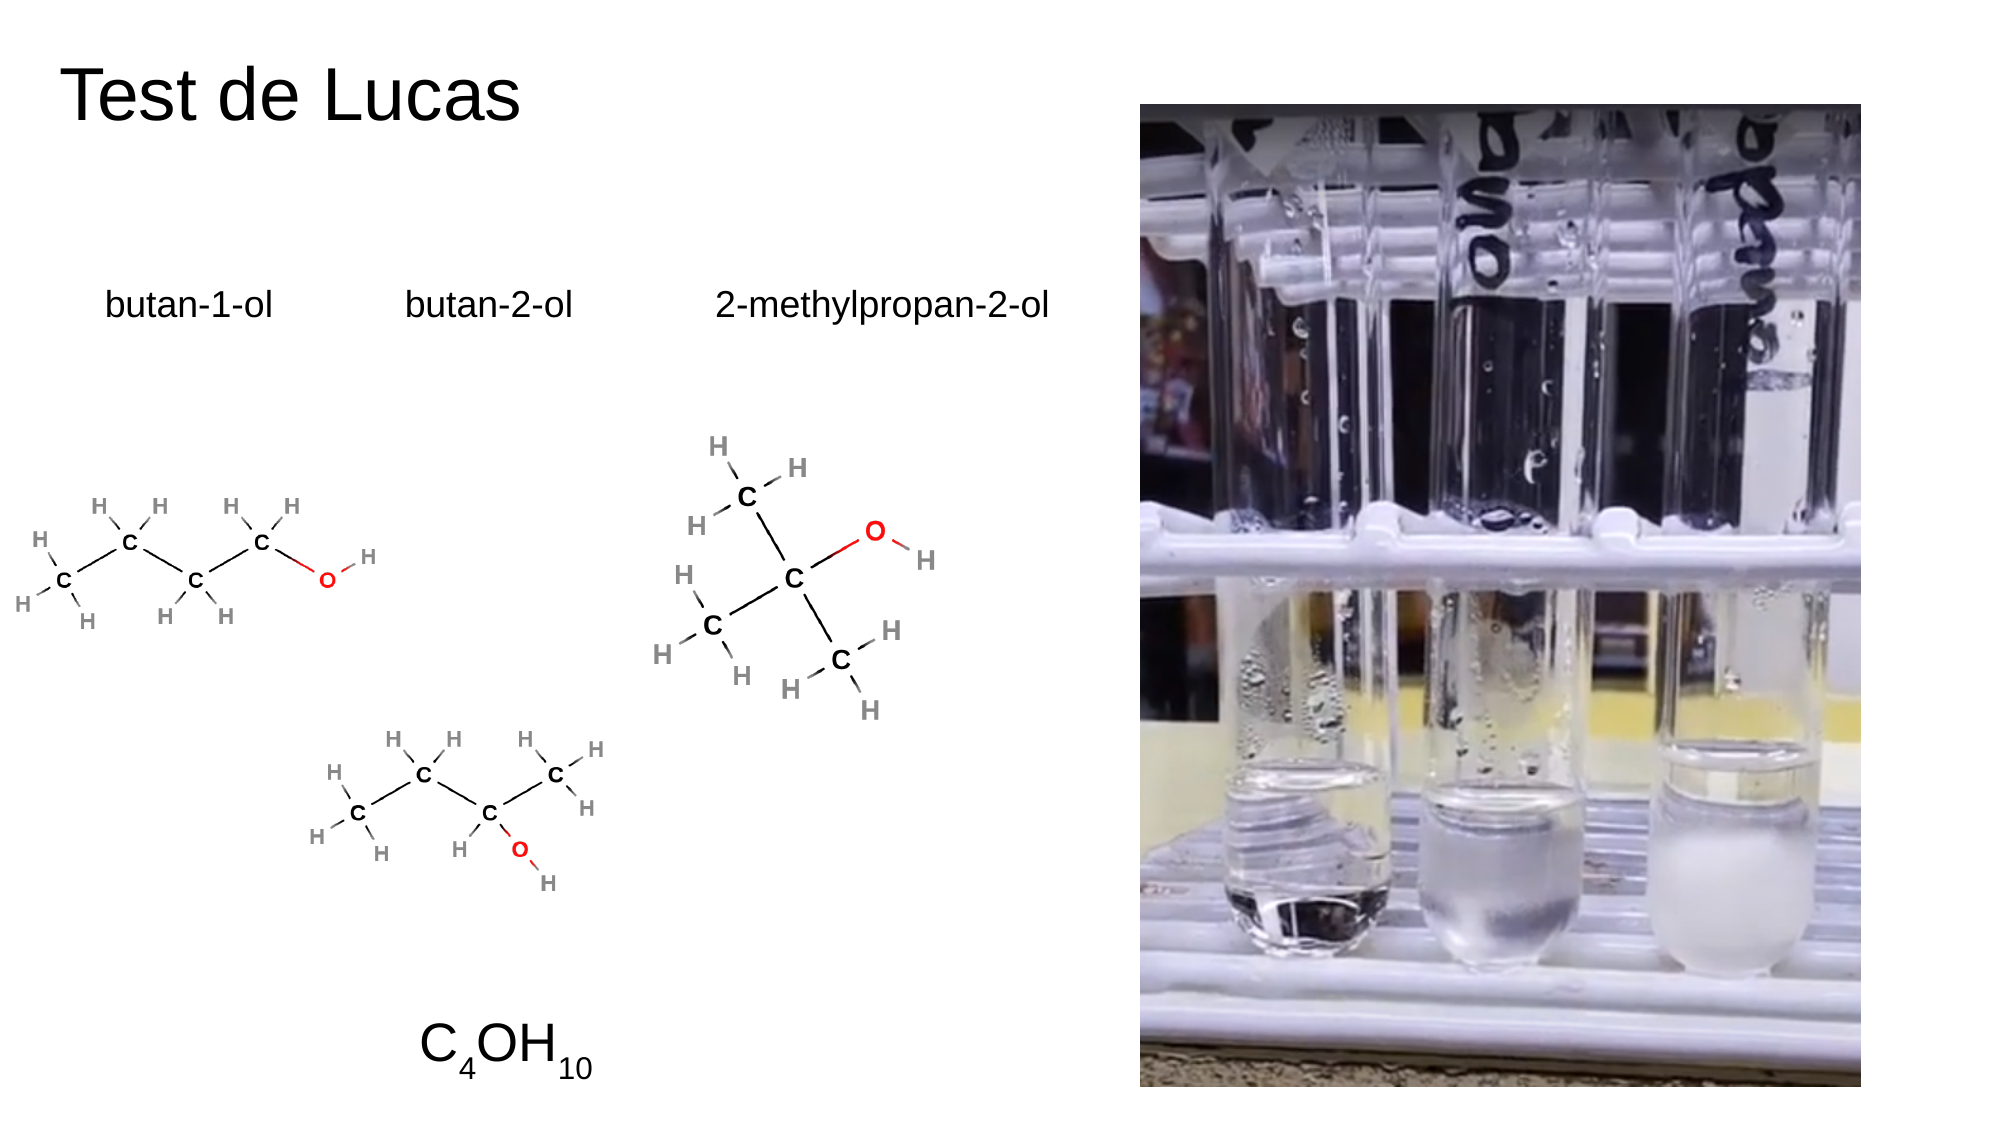

Test de Lucas
butan-1-ol		butan-2-ol		 2-methylpropan-2-ol
C4OH10